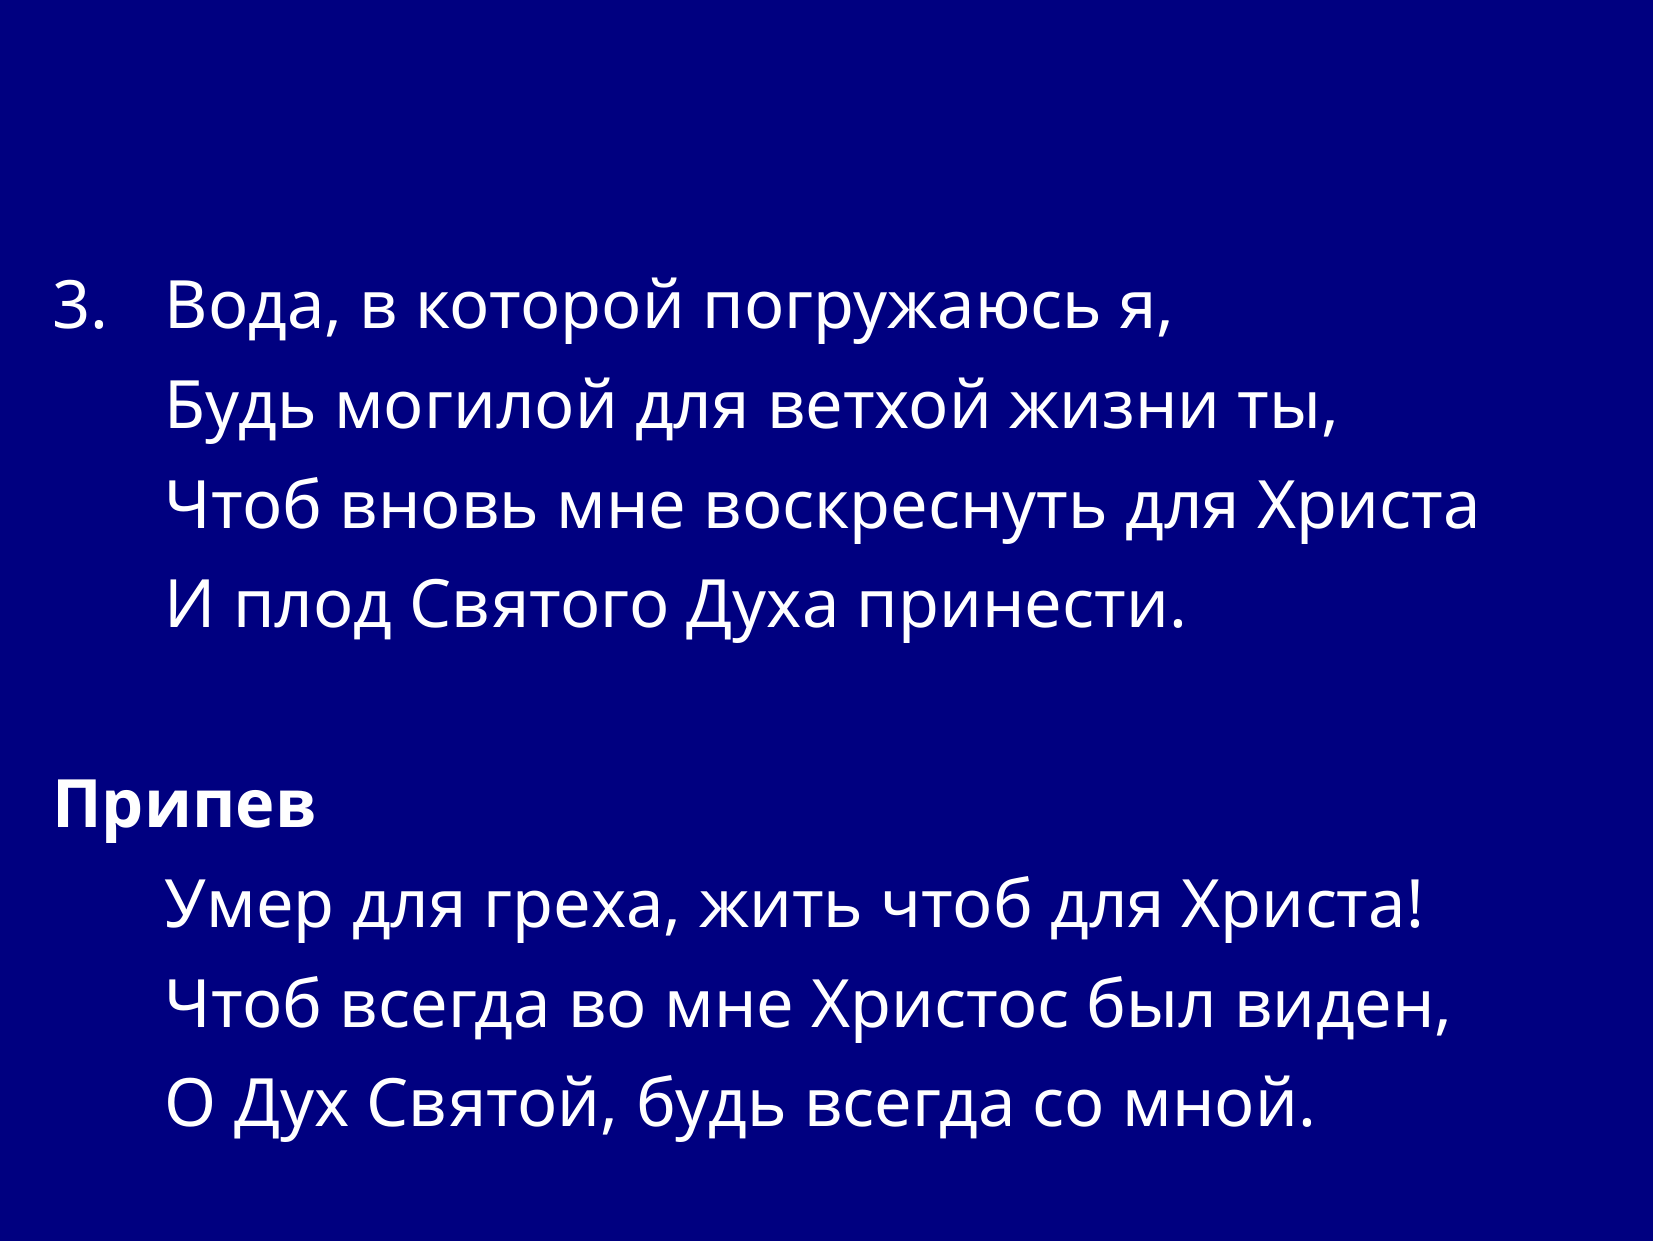

3.	Вода, в которой погружаюсь я,
	Будь могилой для ветхой жизни ты,
	Чтоб вновь мне воскреснуть для Христа
	И плод Святого Духа принести.
Припев
	Умер для греха, жить чтоб для Христа!
	Чтоб всегда во мне Христос был виден,
	О Дух Святой, будь всегда со мной.